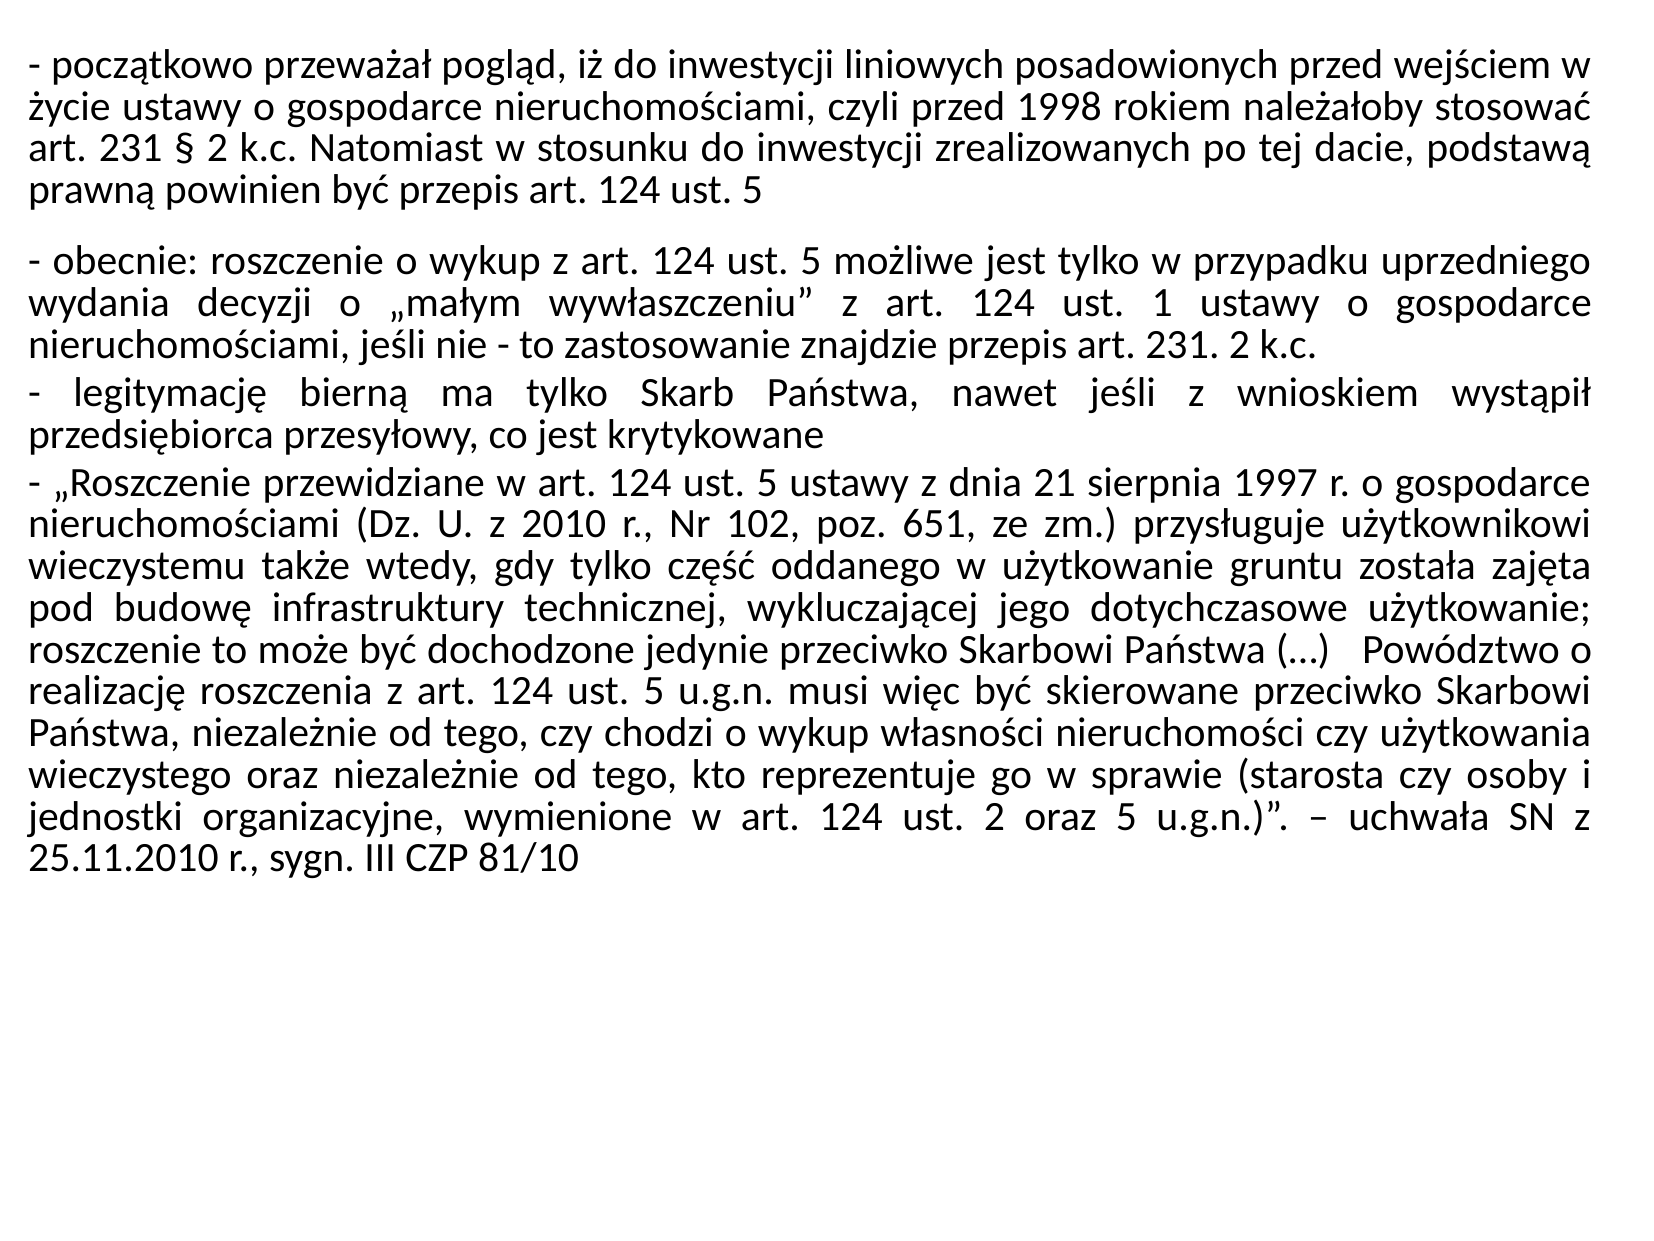

#
- początkowo przeważał pogląd, iż do inwestycji liniowych posadowionych przed wejściem w życie ustawy o gospodarce nieruchomościami, czyli przed 1998 rokiem należałoby stosować art. 231 § 2 k.c. Natomiast w stosunku do inwestycji zrealizowanych po tej dacie, podstawą prawną powinien być przepis art. 124 ust. 5
- obecnie: roszczenie o wykup z art. 124 ust. 5 możliwe jest tylko w przypadku uprzedniego wydania decyzji o „małym wywłaszczeniu” z art. 124 ust. 1 ustawy o gospodarce nieruchomościami, jeśli nie - to zastosowanie znajdzie przepis art. 231. 2 k.c.
- legitymację bierną ma tylko Skarb Państwa, nawet jeśli z wnioskiem wystąpił przedsiębiorca przesyłowy, co jest krytykowane
- „Roszczenie przewidziane w art. 124 ust. 5 ustawy z dnia 21 sierpnia 1997 r. o gospodarce nieruchomościami (Dz. U. z 2010 r., Nr 102, poz. 651, ze zm.) przysługuje użytkownikowi wieczystemu także wtedy, gdy tylko część oddanego w użytkowanie gruntu została zajęta pod budowę infrastruktury technicznej, wykluczającej jego dotychczasowe użytkowanie; roszczenie to może być dochodzone jedynie przeciwko Skarbowi Państwa (…) Powództwo o realizację roszczenia z art. 124 ust. 5 u.g.n. musi więc być skierowane przeciwko Skarbowi Państwa, niezależnie od tego, czy chodzi o wykup własności nieruchomości czy użytkowania wieczystego oraz niezależnie od tego, kto reprezentuje go w sprawie (starosta czy osoby i jednostki organizacyjne, wymienione w art. 124 ust. 2 oraz 5 u.g.n.)”. – uchwała SN z 25.11.2010 r., sygn. III CZP 81/10